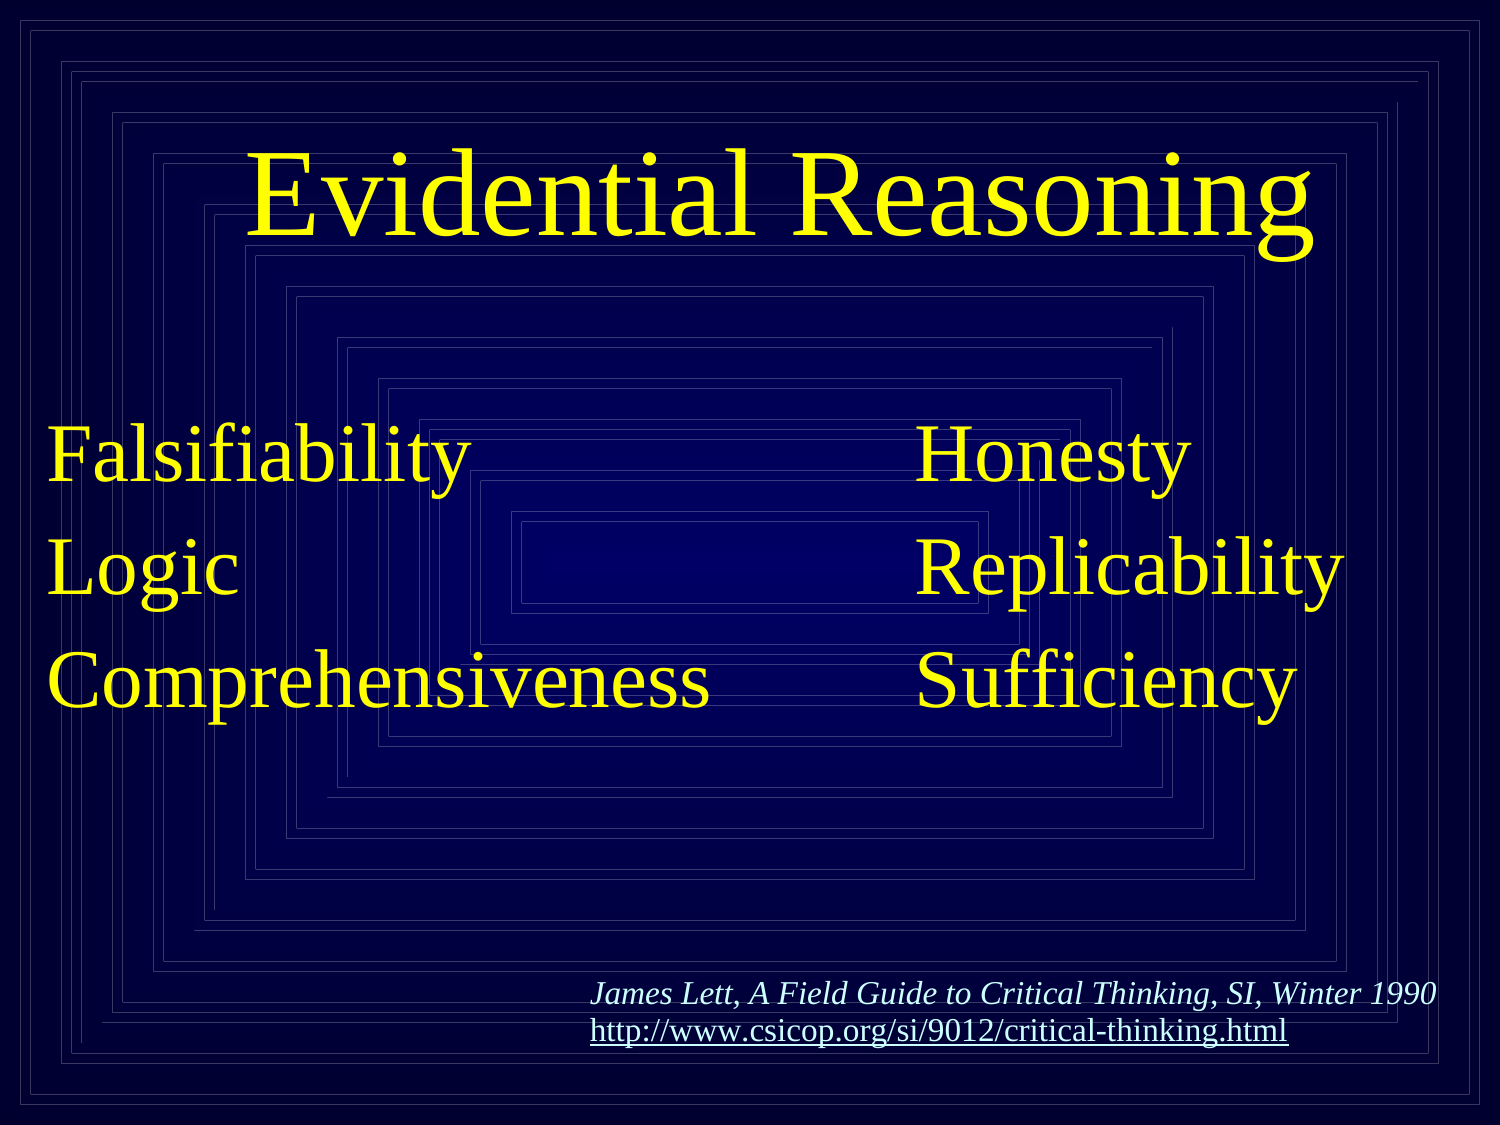

Evidential Reasoning
Falsifiability
Logic
Comprehensiveness
Honesty
Replicability
Sufficiency
James Lett, A Field Guide to Critical Thinking, SI, Winter 1990
http://www.csicop.org/si/9012/critical-thinking.html